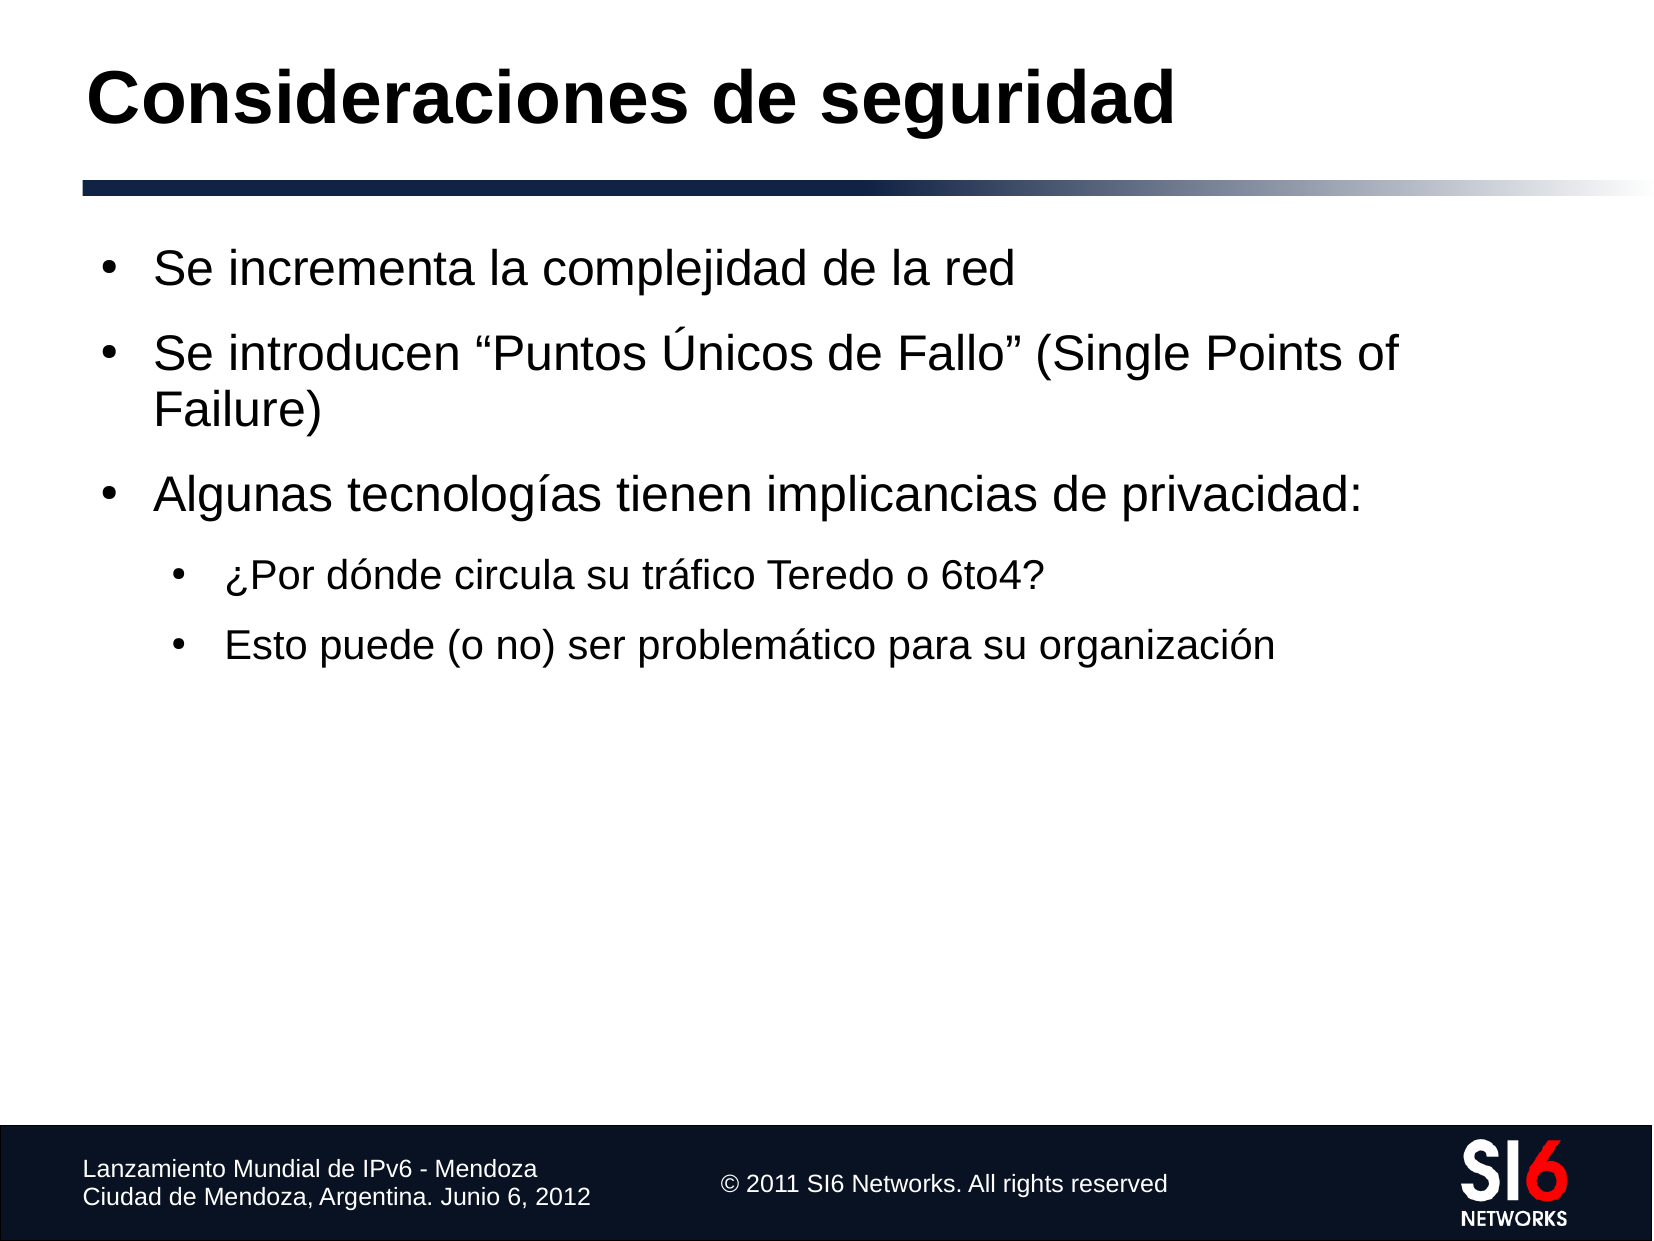

# Consideraciones de seguridad
Se incrementa la complejidad de la red
Se introducen “Puntos Únicos de Fallo” (Single Points of Failure)
Algunas tecnologías tienen implicancias de privacidad:
¿Por dónde circula su tráfico Teredo o 6to4?
Esto puede (o no) ser problemático para su organización
Congreso de Seguridad en Computo 2011